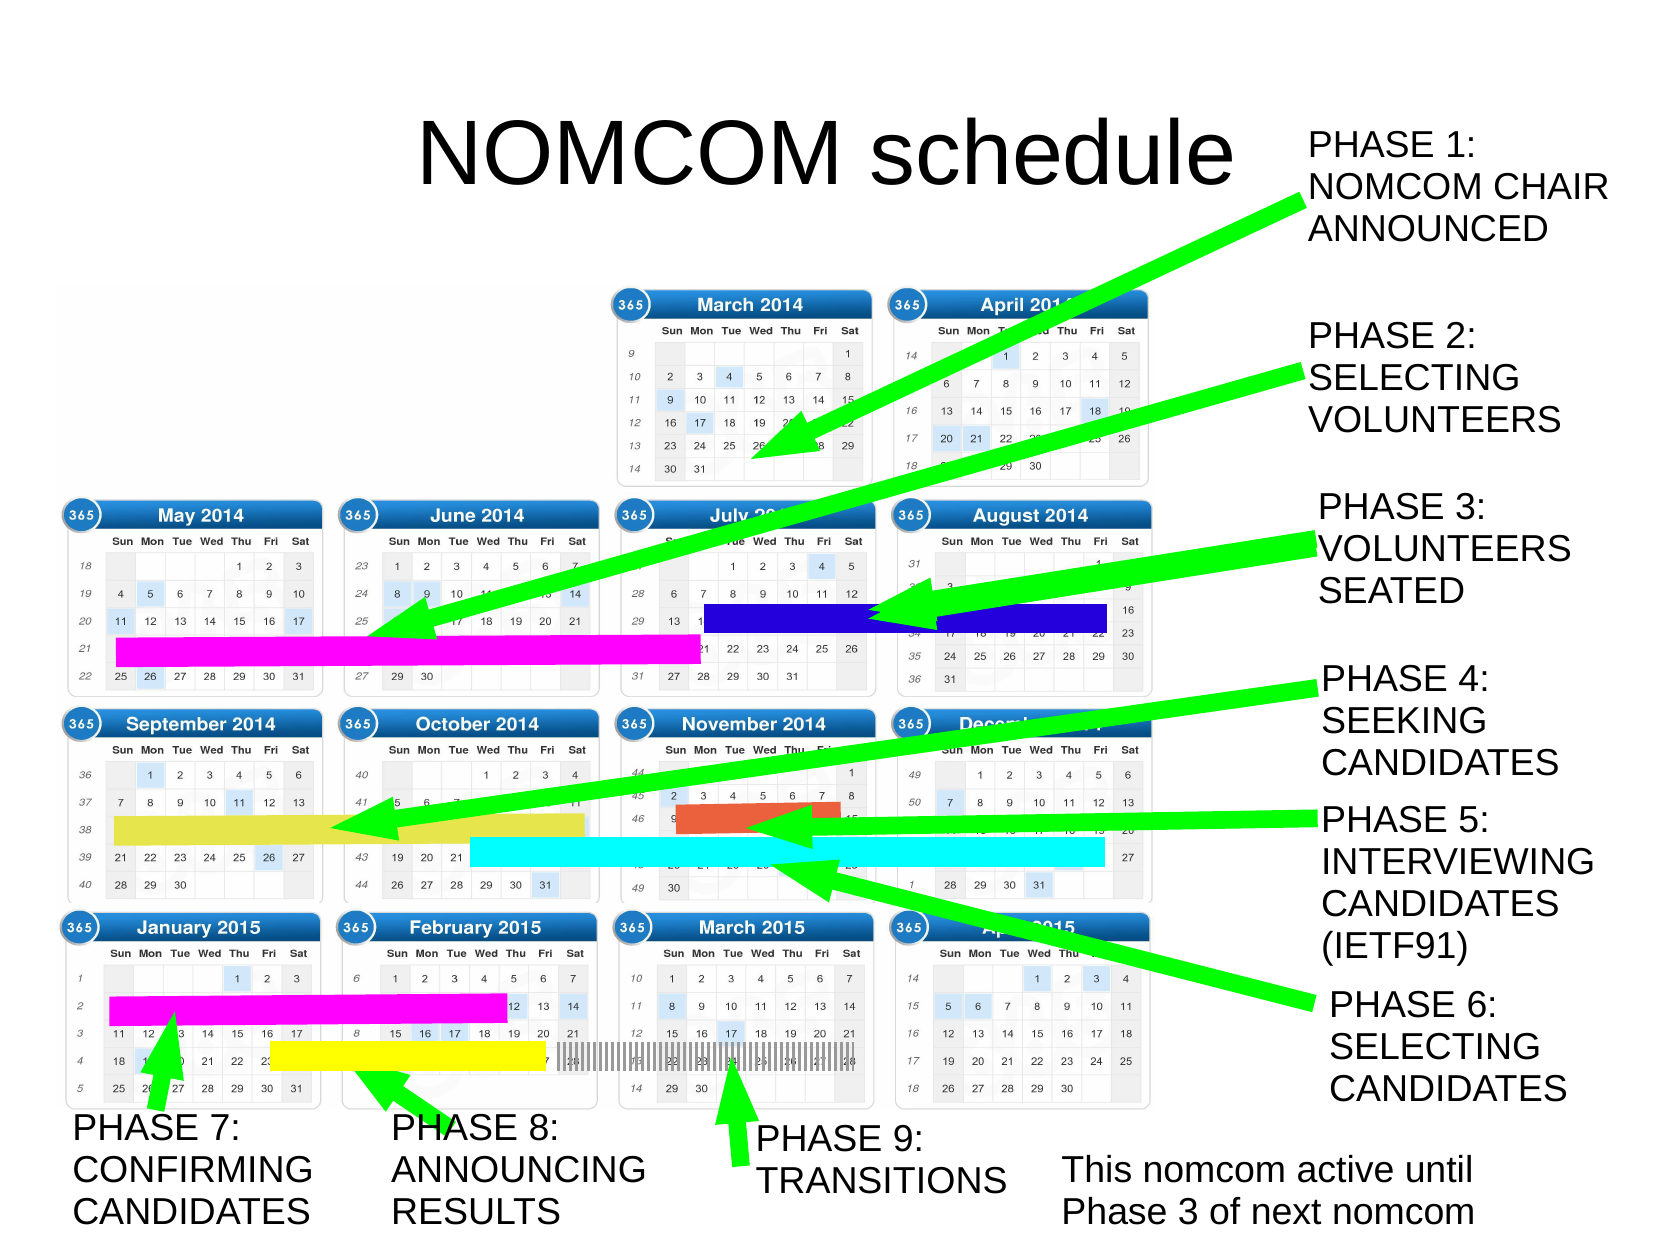

# NOMCOM schedule
PHASE 1:
NOMCOM CHAIR
ANNOUNCED
PHASE 2:
SELECTING
VOLUNTEERS
PHASE 3:
VOLUNTEERS
SEATED
PHASE 4:
SEEKING
CANDIDATES
PHASE 5:
INTERVIEWING
CANDIDATES
(IETF91)
PHASE 6:
SELECTING
CANDIDATES
PHASE 7:
CONFIRMING
CANDIDATES
PHASE 8:
ANNOUNCING
RESULTS
PHASE 9:
TRANSITIONS
This nomcom active until
Phase 3 of next nomcom